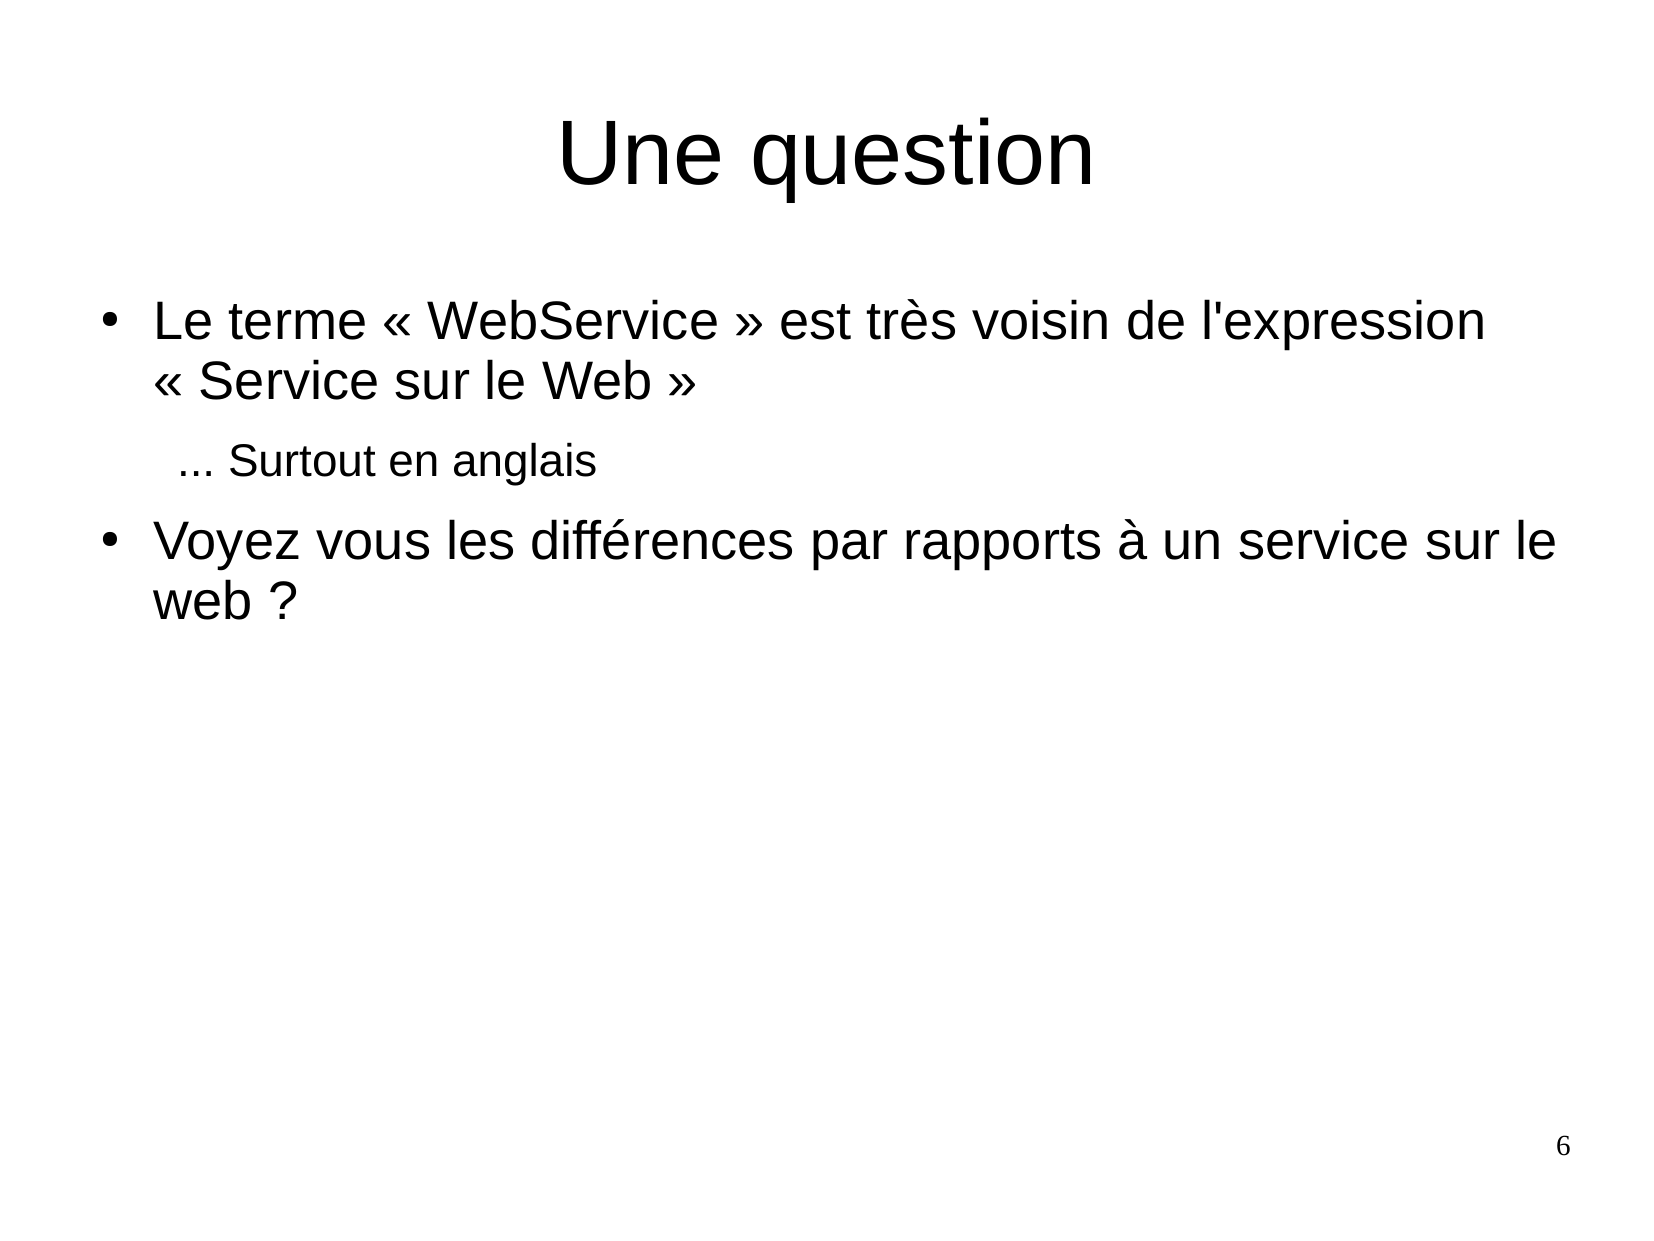

# Une question
Le terme « WebService » est très voisin de l'expression « Service sur le Web »
... Surtout en anglais
Voyez vous les différences par rapports à un service sur le web ?
6